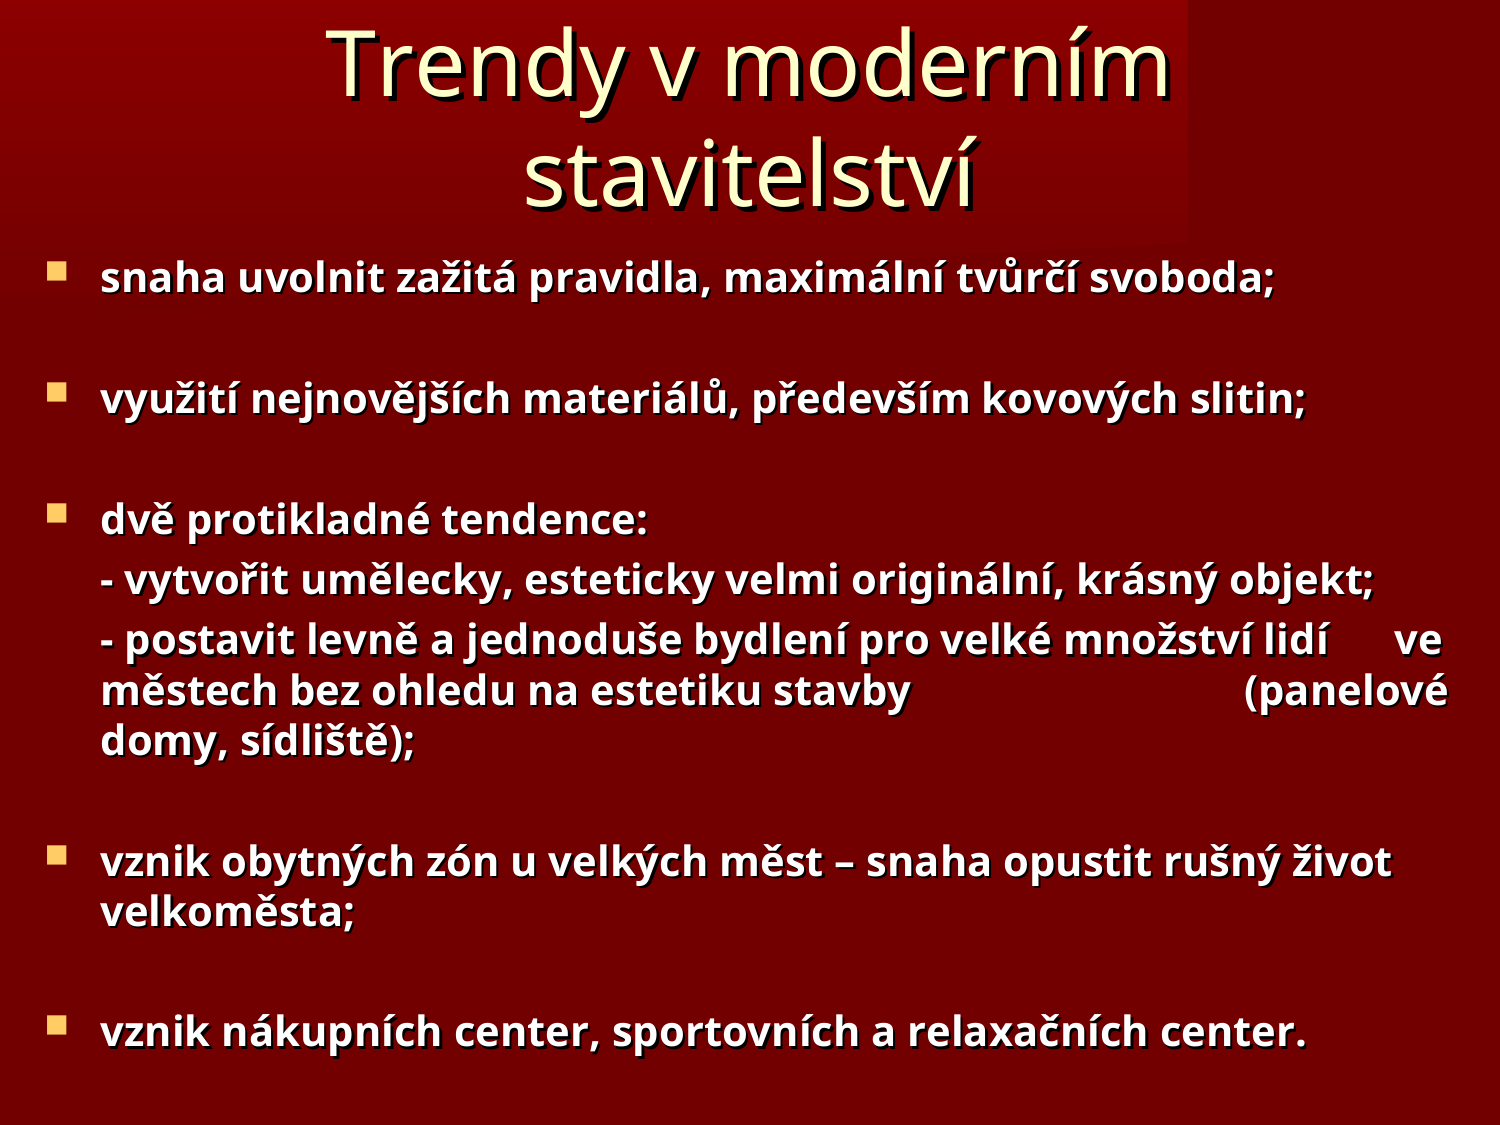

Trendy v moderním stavitelství
# snaha uvolnit zažitá pravidla, maximální tvůrčí svoboda;
využití nejnovějších materiálů, především kovových slitin;
dvě protikladné tendence:
	- vytvořit umělecky, esteticky velmi originální, krásný objekt;
	- postavit levně a jednoduše bydlení pro velké množství lidí 	ve městech bez ohledu na estetiku stavby 	 	(panelové domy, sídliště);
vznik obytných zón u velkých měst – snaha opustit rušný život velkoměsta;
vznik nákupních center, sportovních a relaxačních center.